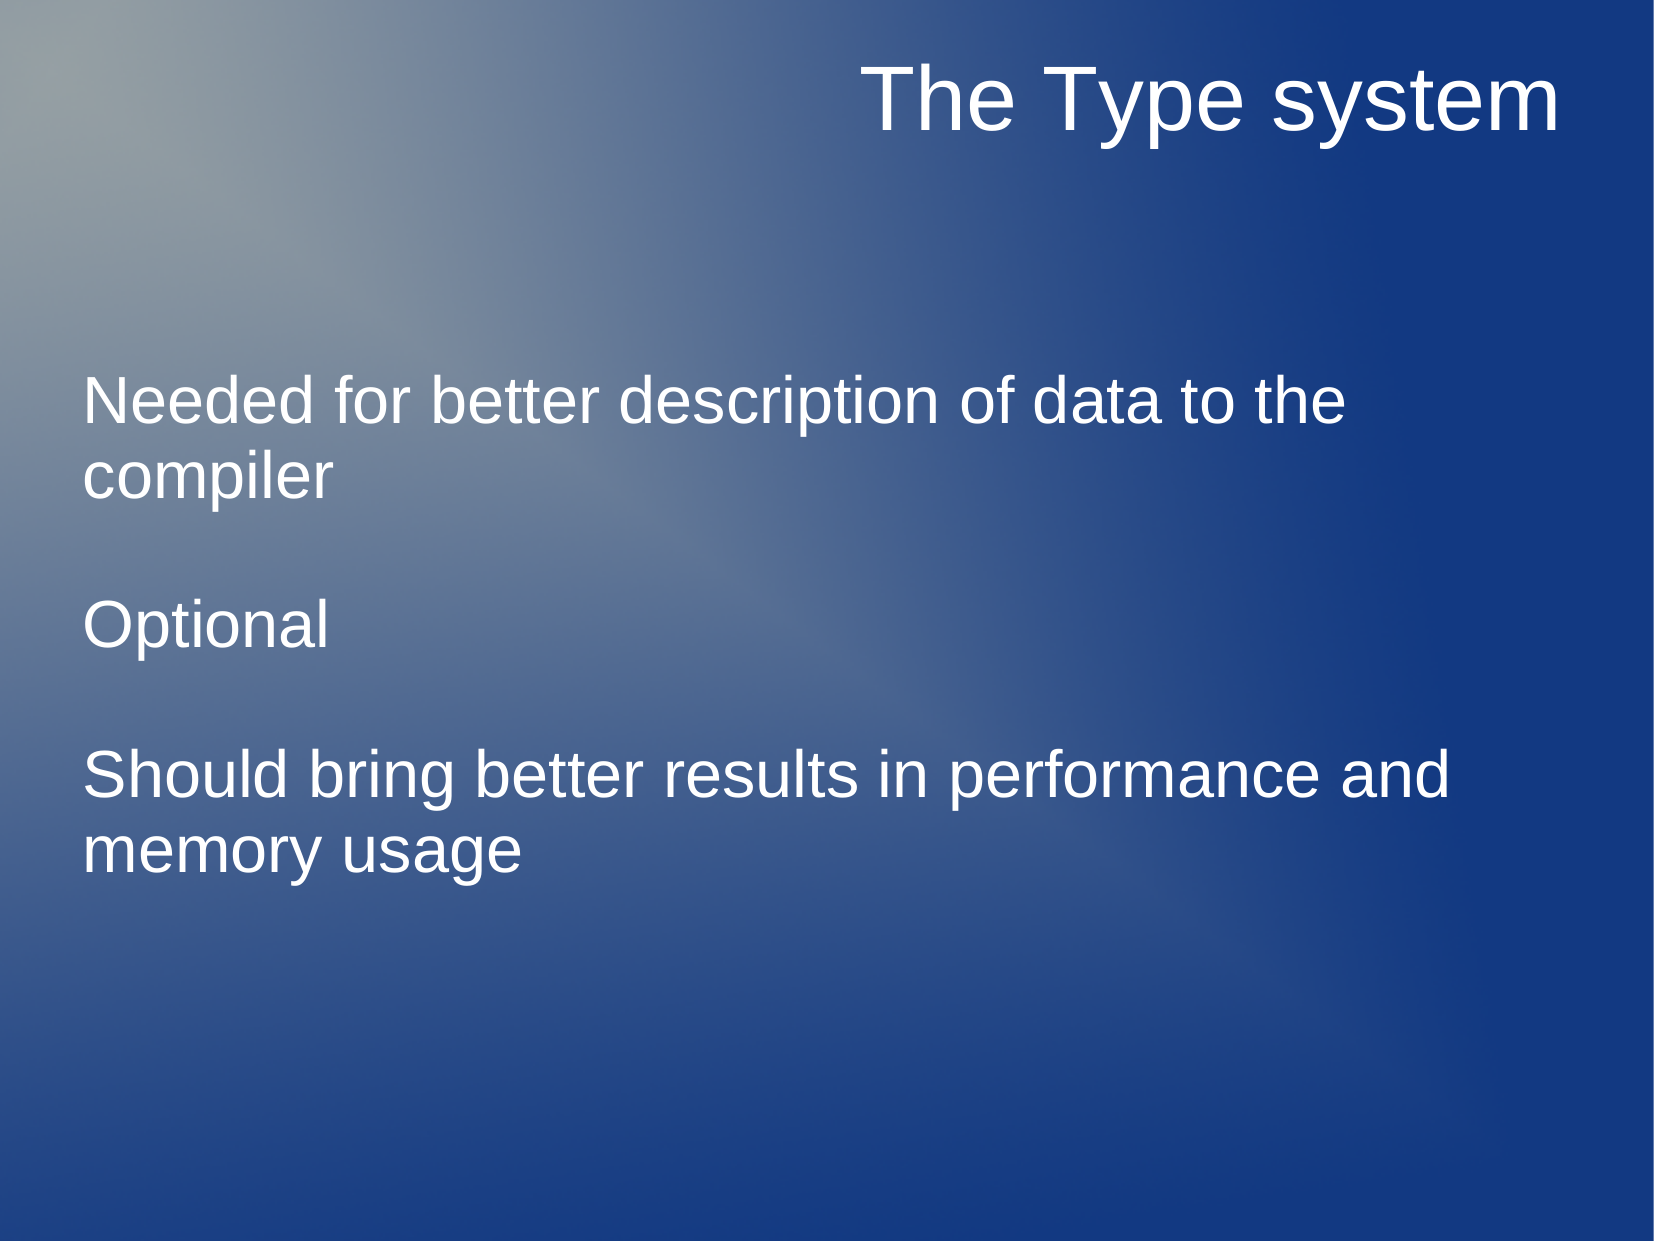

The Type system
# Needed for better description of data to the compiler
Optional
Should bring better results in performance and memory usage